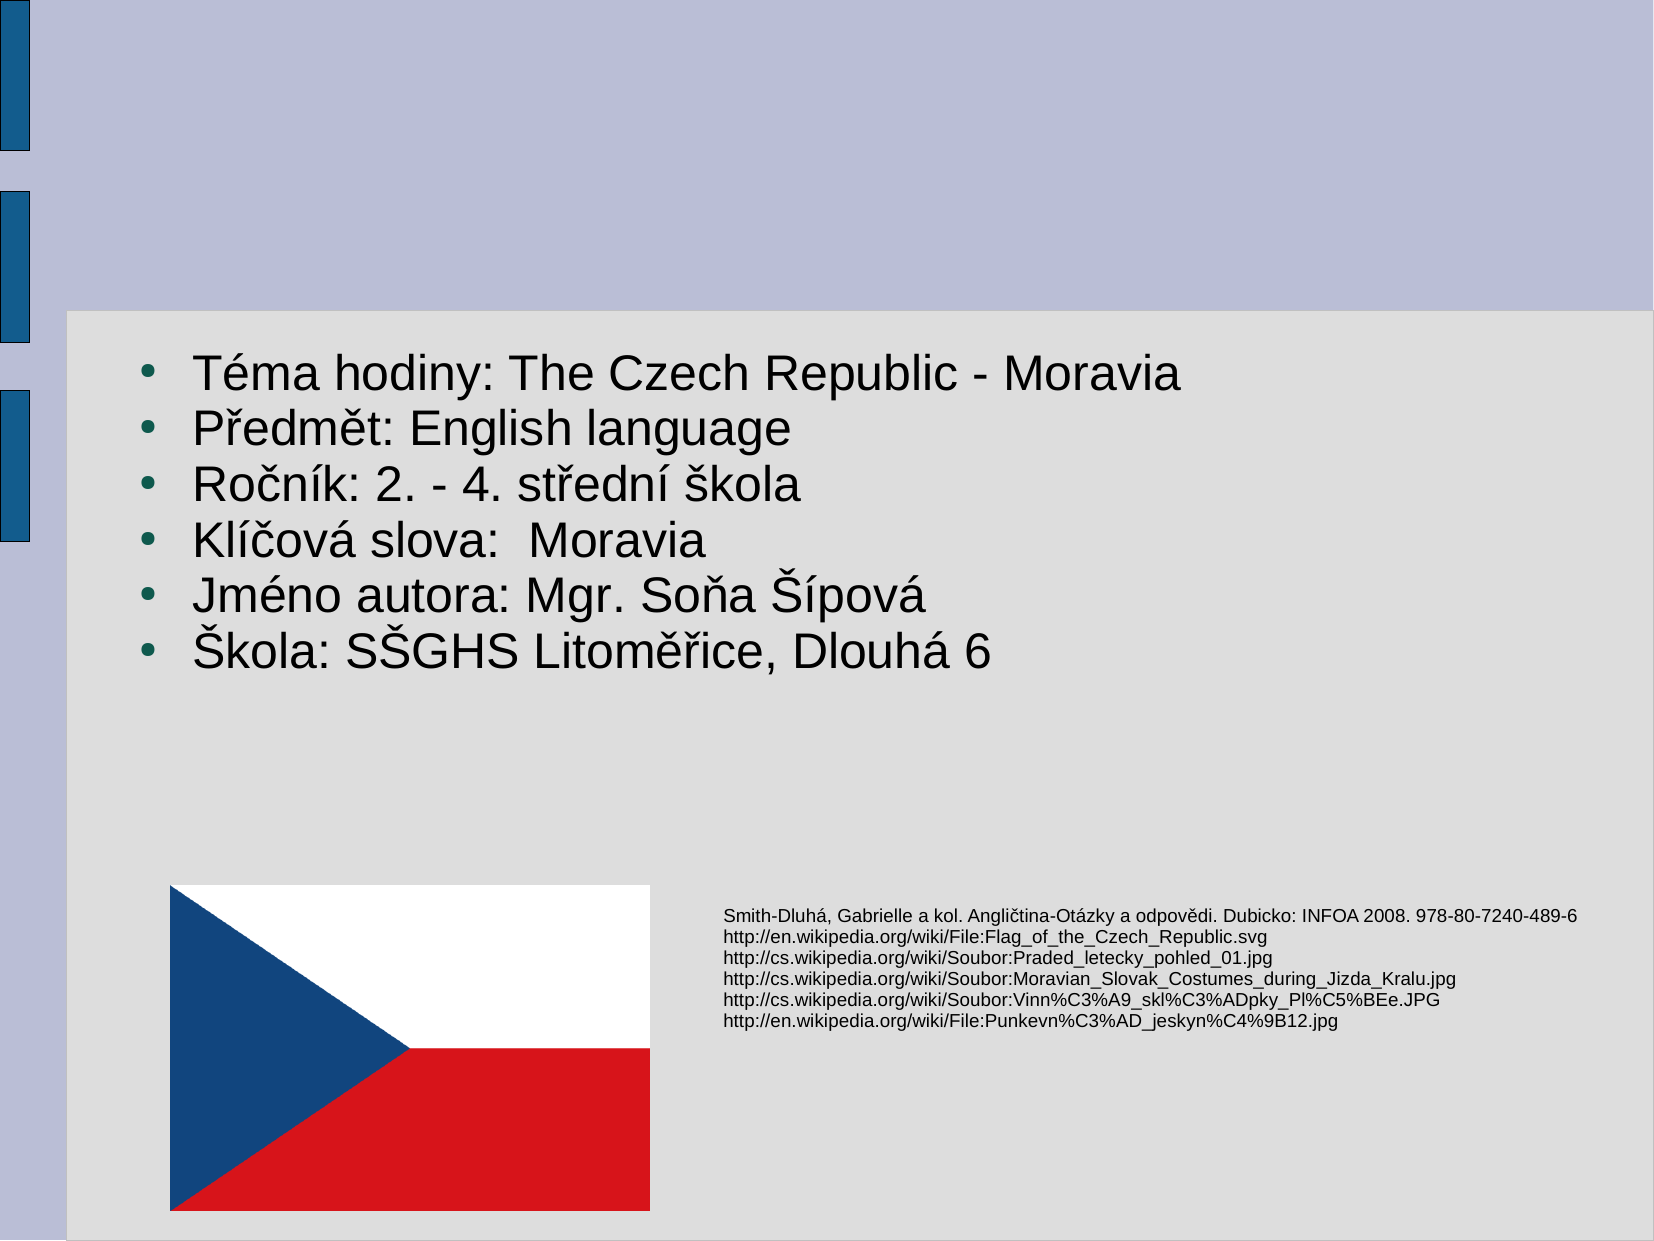

# Téma hodiny: The Czech Republic - Moravia
Předmět: English language
Ročník: 2. - 4. střední škola
Klíčová slova: Moravia
Jméno autora: Mgr. Soňa Šípová
Škola: SŠGHS Litoměřice, Dlouhá 6
Smith-Dluhá, Gabrielle a kol. Angličtina-Otázky a odpovědi. Dubicko: INFOA 2008. 978-80-7240-489-6
http://en.wikipedia.org/wiki/File:Flag_of_the_Czech_Republic.svg
http://cs.wikipedia.org/wiki/Soubor:Praded_letecky_pohled_01.jpg
http://cs.wikipedia.org/wiki/Soubor:Moravian_Slovak_Costumes_during_Jizda_Kralu.jpg
http://cs.wikipedia.org/wiki/Soubor:Vinn%C3%A9_skl%C3%ADpky_Pl%C5%BEe.JPG
http://en.wikipedia.org/wiki/File:Punkevn%C3%AD_jeskyn%C4%9B12.jpg